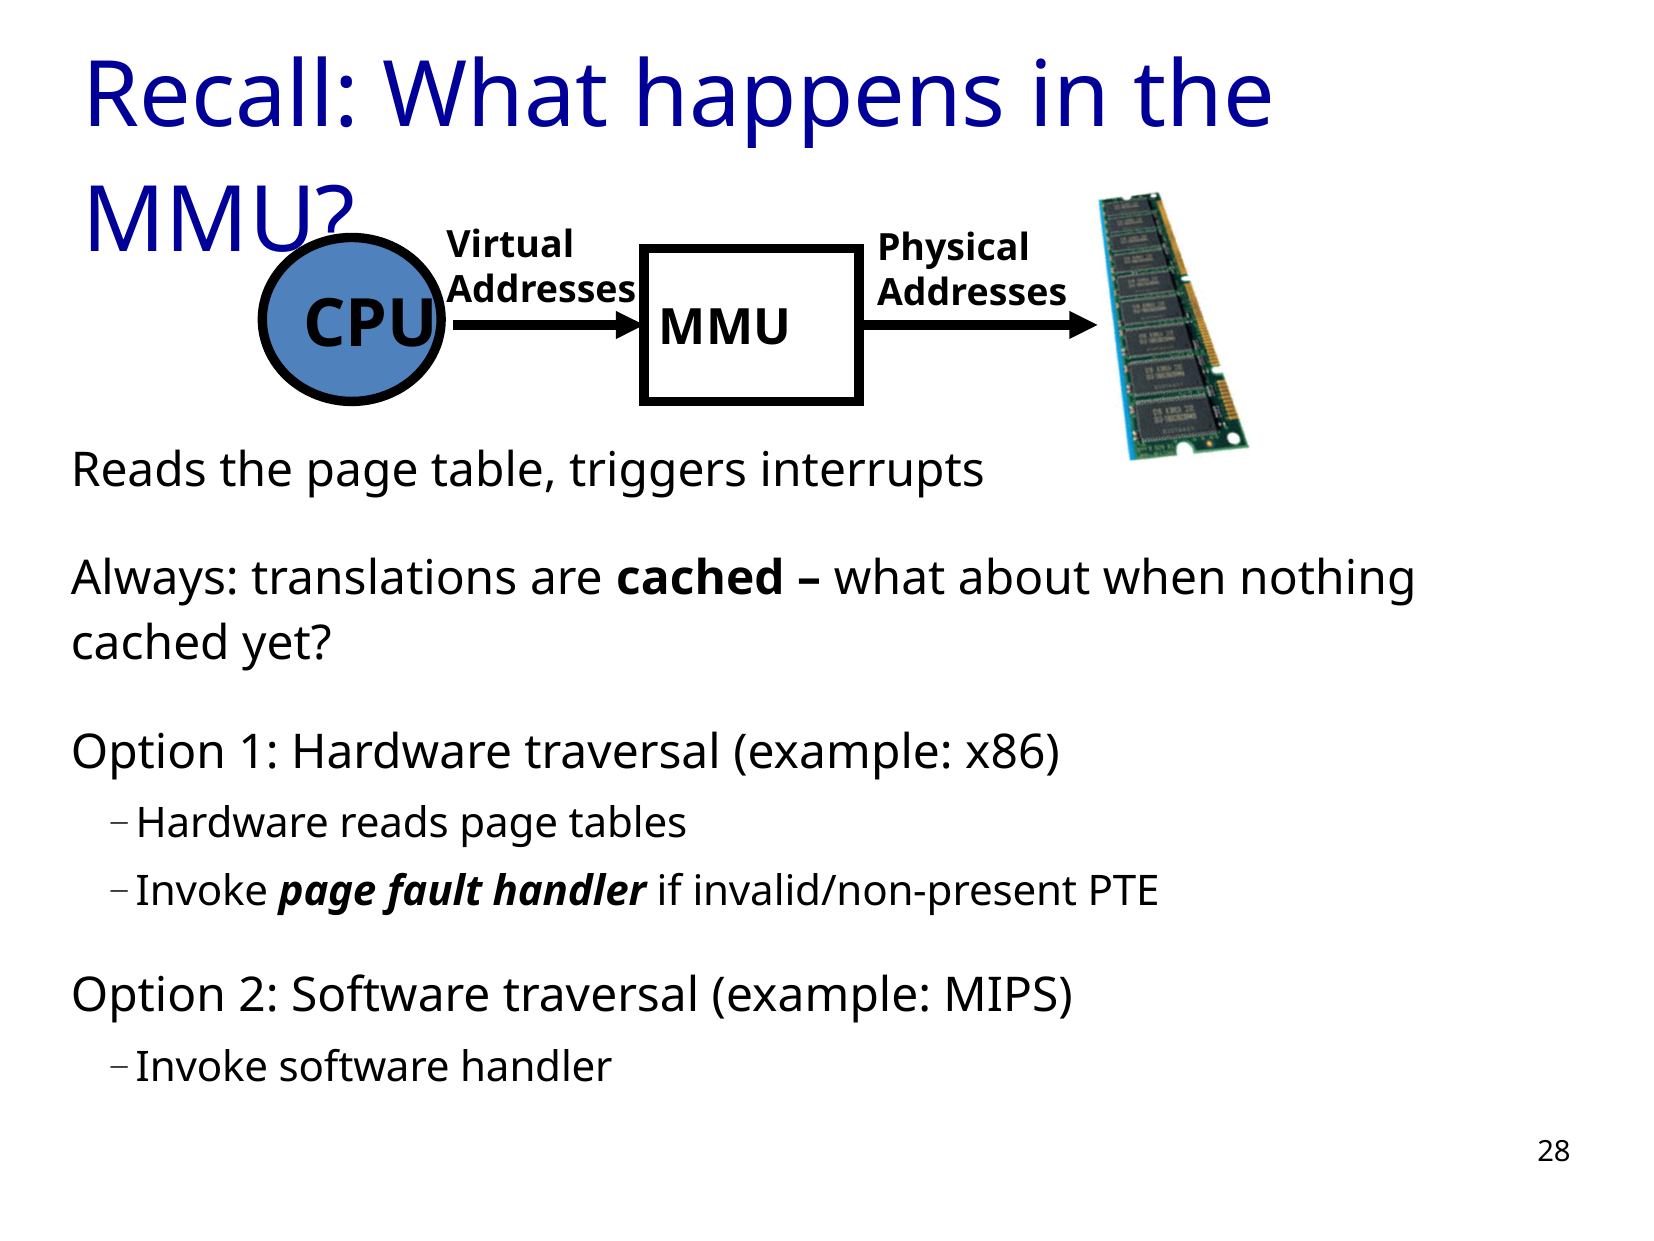

# Recall: What happens in the MMU?
Virtual
Addresses
Physical
Addresses
CPU
MMU
Reads the page table, triggers interrupts
Always: translations are cached – what about when nothing cached yet?
Option 1: Hardware traversal (example: x86)
Hardware reads page tables
Invoke page fault handler if invalid/non-present PTE
Option 2: Software traversal (example: MIPS)
Invoke software handler
28